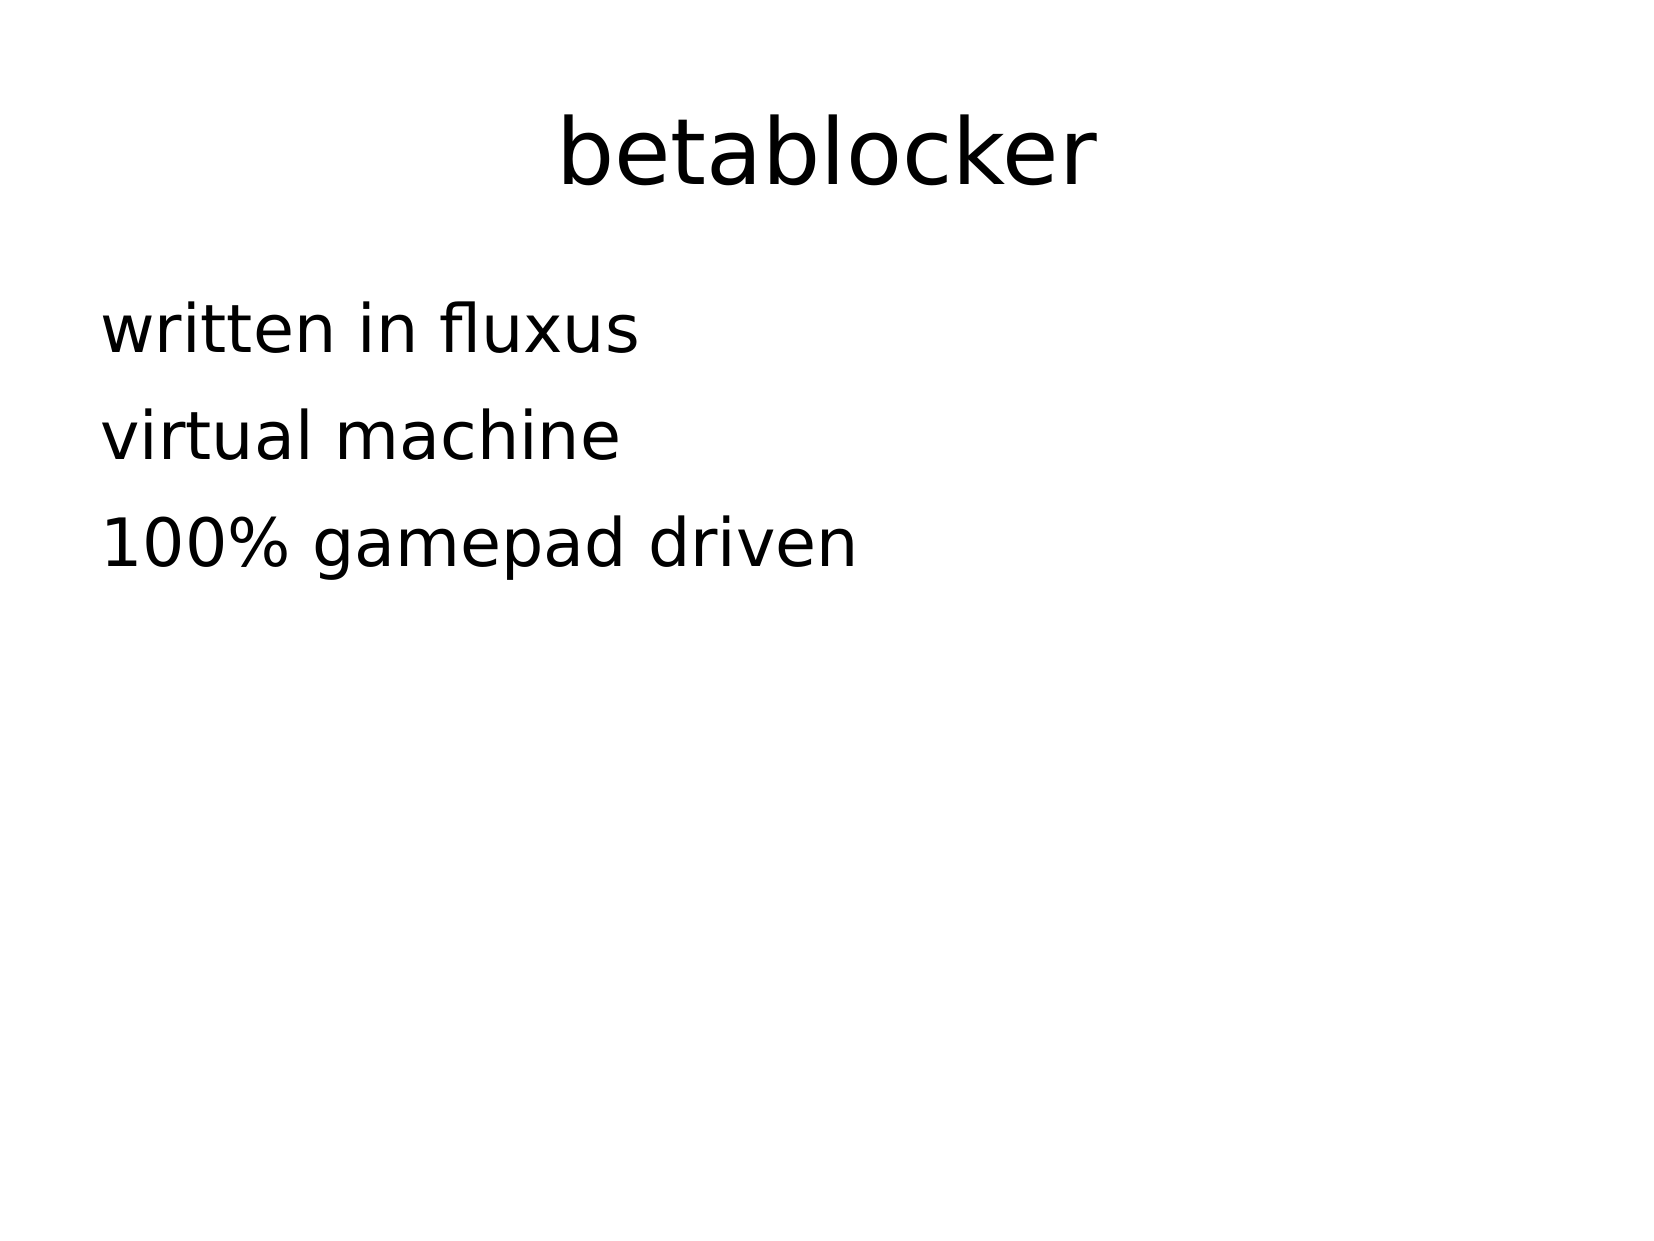

# betablocker
written in fluxus
virtual machine
100% gamepad driven